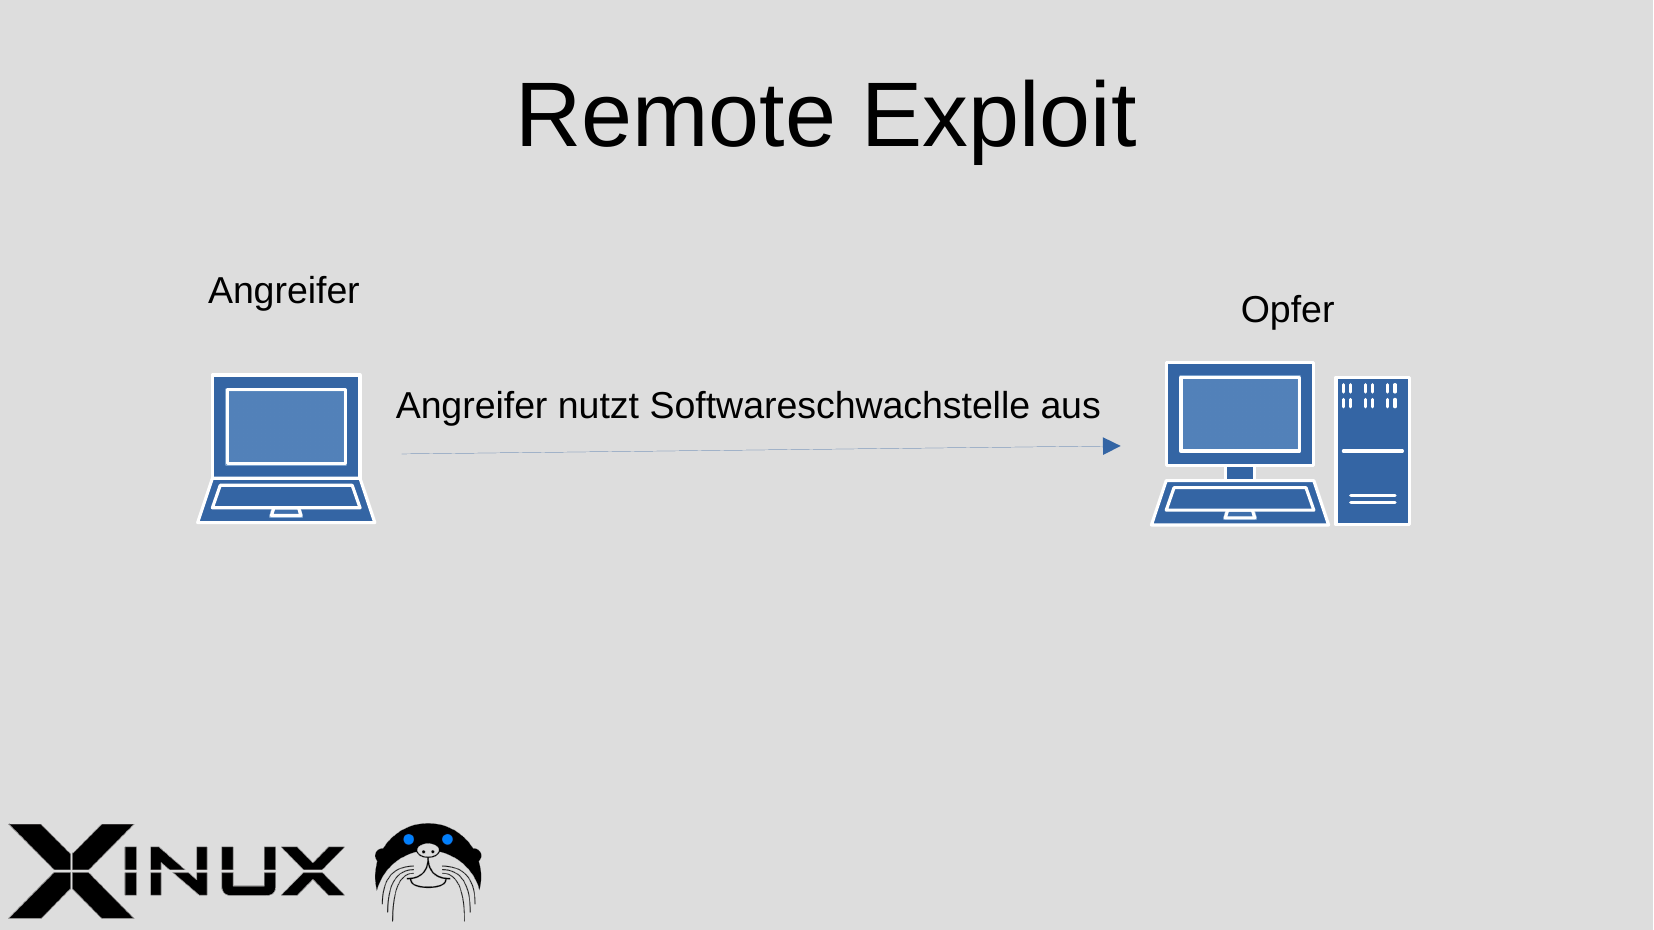

# Remote Exploit
Angreifer
Opfer
 Angreifer nutzt Softwareschwachstelle aus